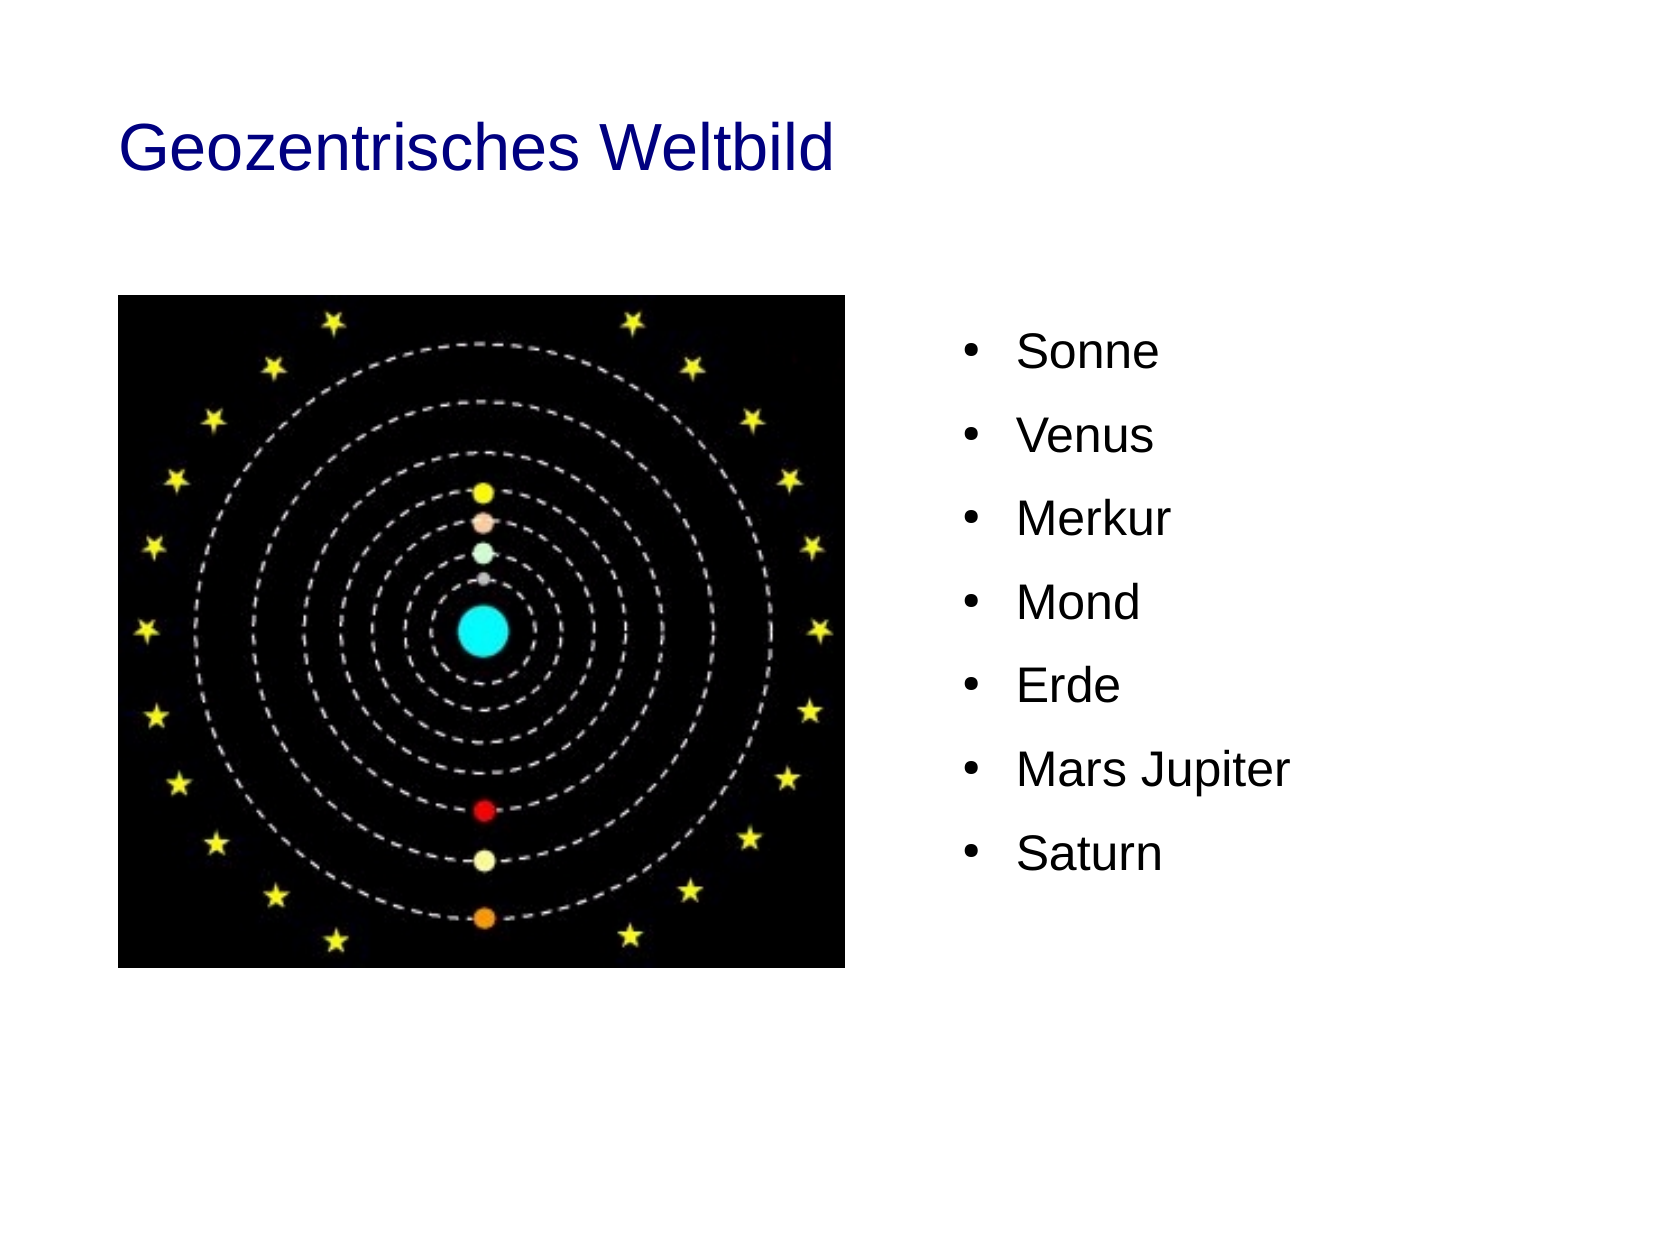

Geozentrisches Weltbild
# Sonne
Venus
Merkur
Mond
Erde
Mars Jupiter
Saturn